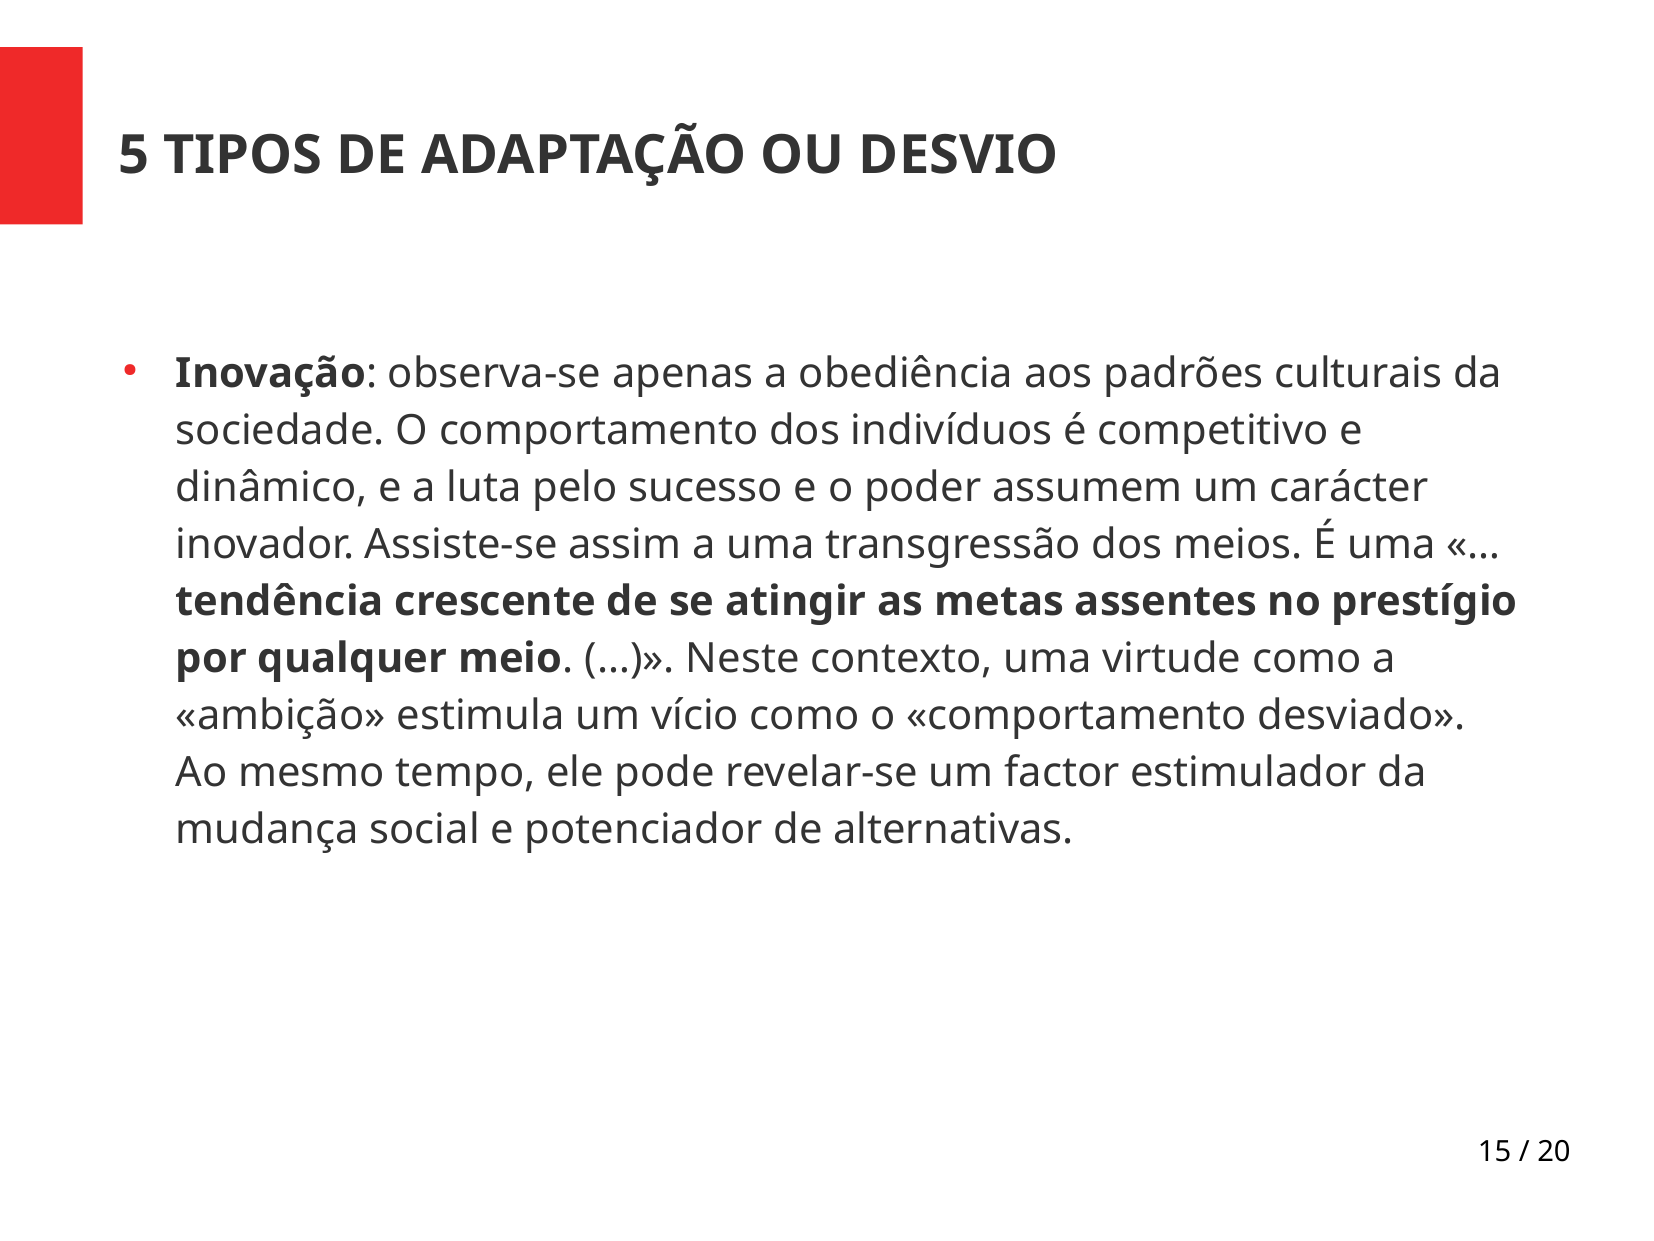

# 5 TIPOS DE ADAPTAÇÃO OU DESVIO
Inovação: observa-se apenas a obediência aos padrões culturais da sociedade. O comportamento dos indivíduos é competitivo e dinâmico, e a luta pelo sucesso e o poder assumem um carácter inovador. Assiste-se assim a uma transgressão dos meios. É uma «… tendência crescente de se atingir as metas assentes no prestígio por qualquer meio. (…)». Neste contexto, uma virtude como a «ambição» estimula um vício como o «comportamento desviado». Ao mesmo tempo, ele pode revelar-se um factor estimulador da mudança social e potenciador de alternativas.
15